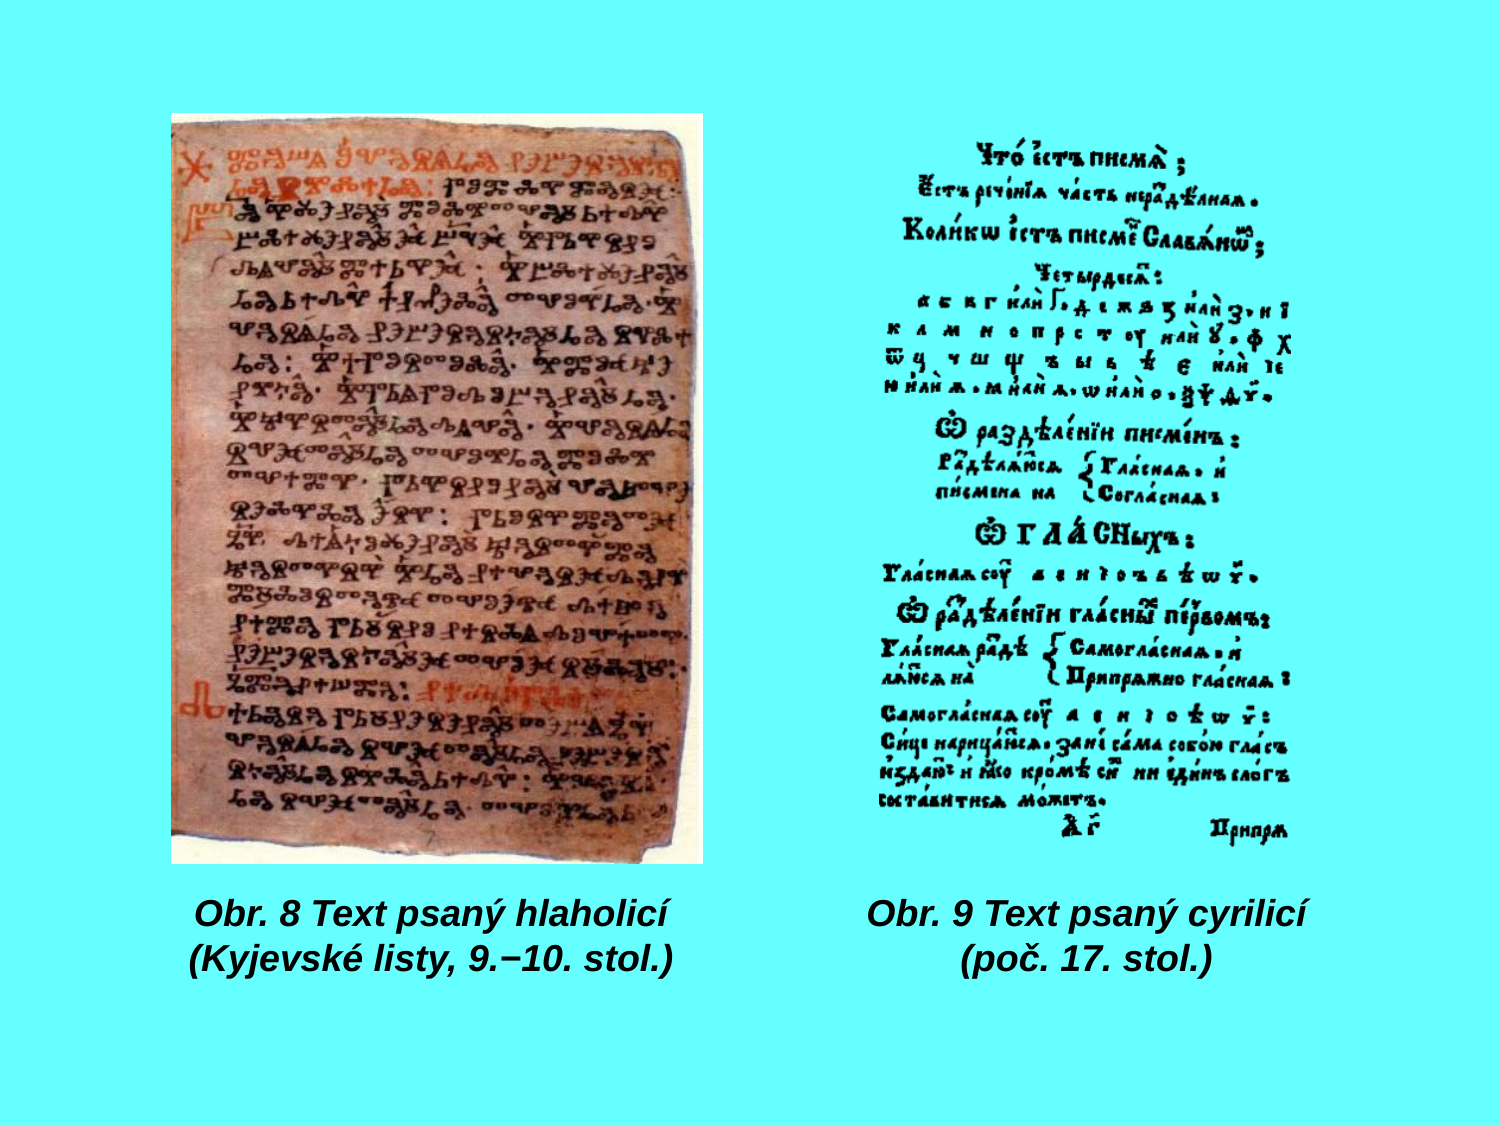

Obr. 8 Text psaný hlaholicí (Kyjevské listy, 9.−10. stol.)
Obr. 9 Text psaný cyrilicí (poč. 17. stol.)